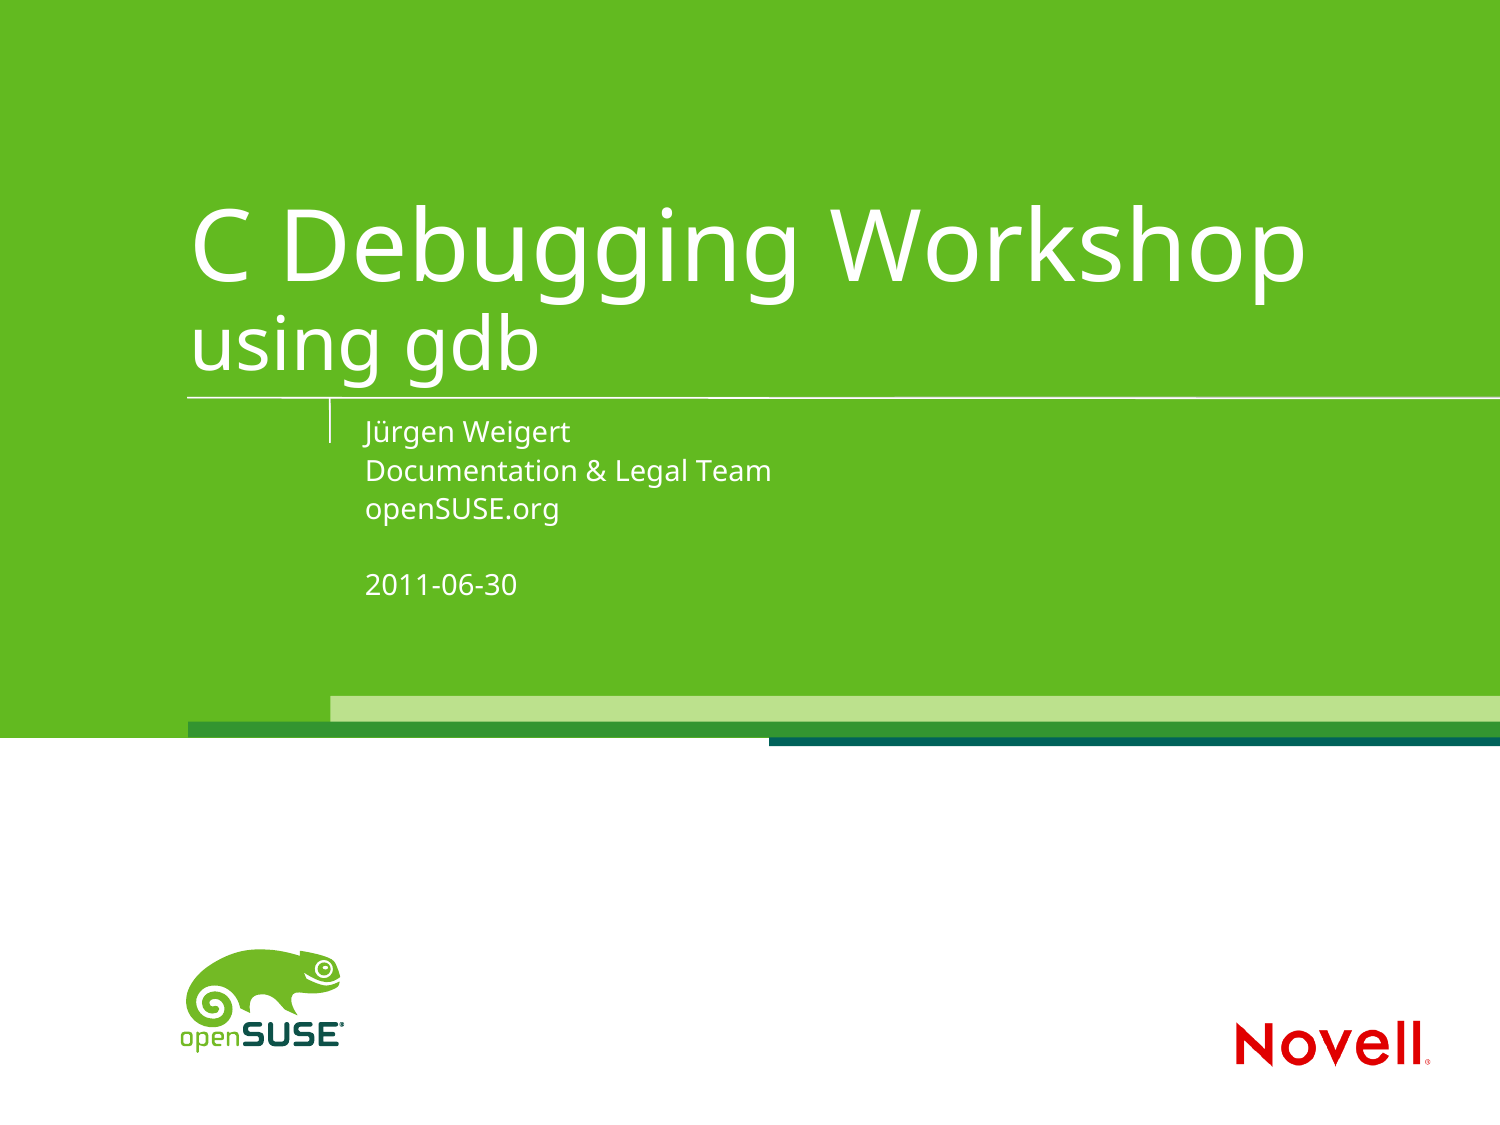

# C Debugging Workshop using gdb
Jürgen Weigert
Documentation & Legal Team
openSUSE.org
2011-06-30